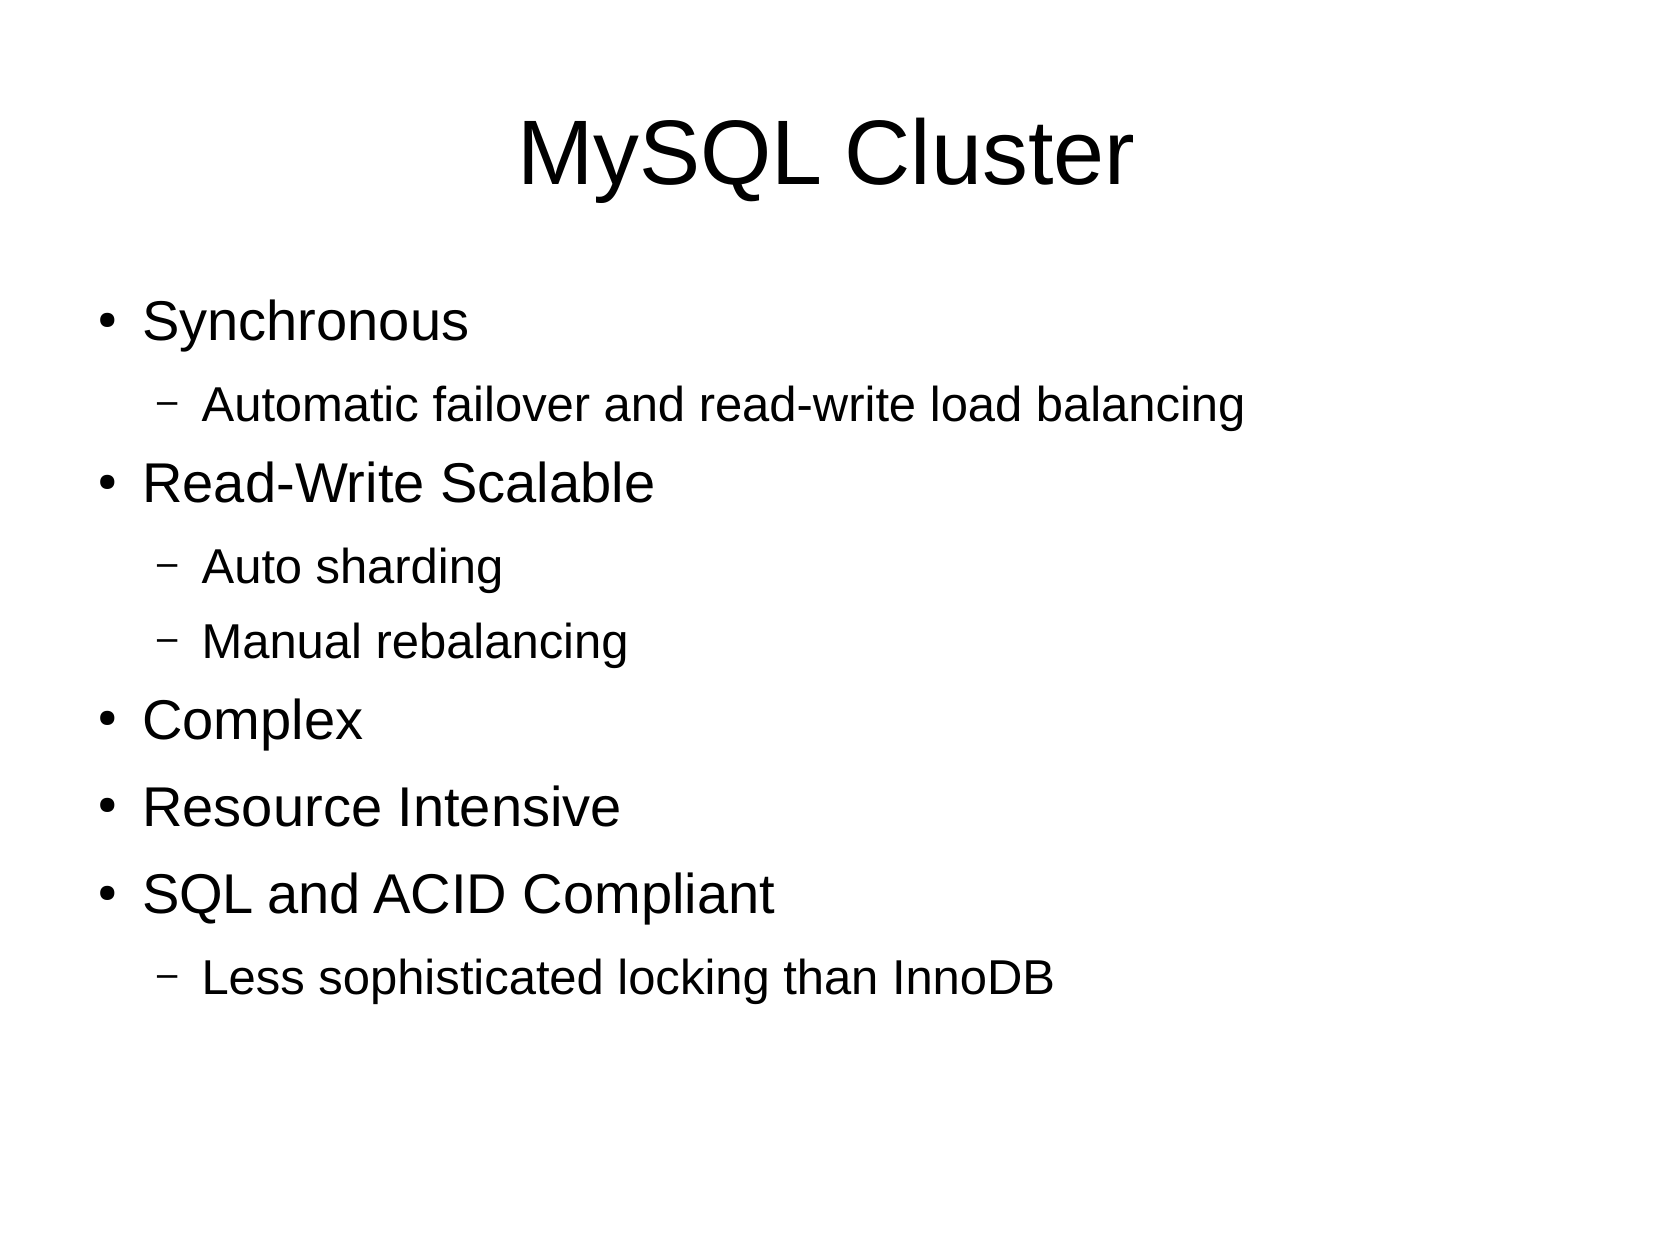

# MySQL Cluster
Synchronous
Automatic failover and read-write load balancing
Read-Write Scalable
Auto sharding
Manual rebalancing
Complex
Resource Intensive
SQL and ACID Compliant
Less sophisticated locking than InnoDB